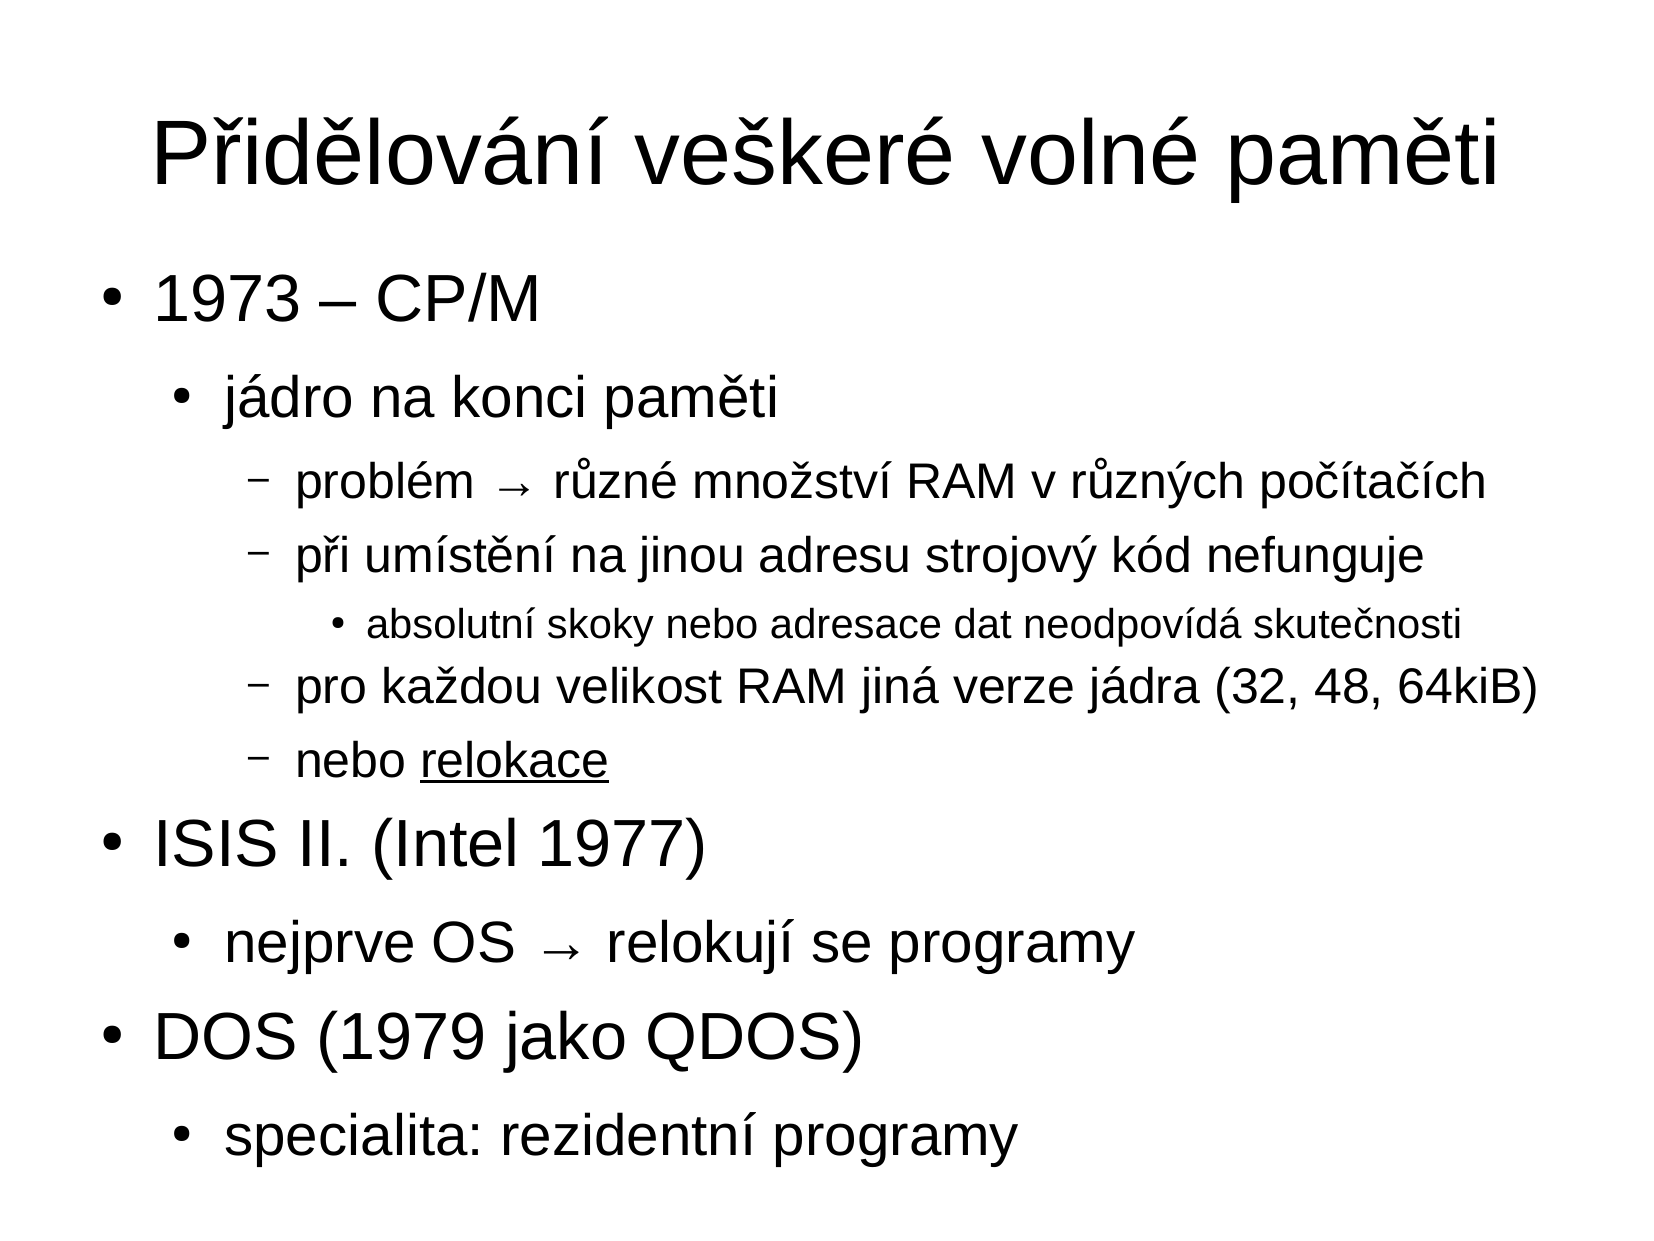

# Přidělování veškeré volné paměti
1973 – CP/M
jádro na konci paměti
problém → různé množství RAM v různých počítačích
při umístění na jinou adresu strojový kód nefunguje
absolutní skoky nebo adresace dat neodpovídá skutečnosti
pro každou velikost RAM jiná verze jádra (32, 48, 64kiB)
nebo relokace
ISIS II. (Intel 1977)
nejprve OS → relokují se programy
DOS (1979 jako QDOS)
specialita: rezidentní programy